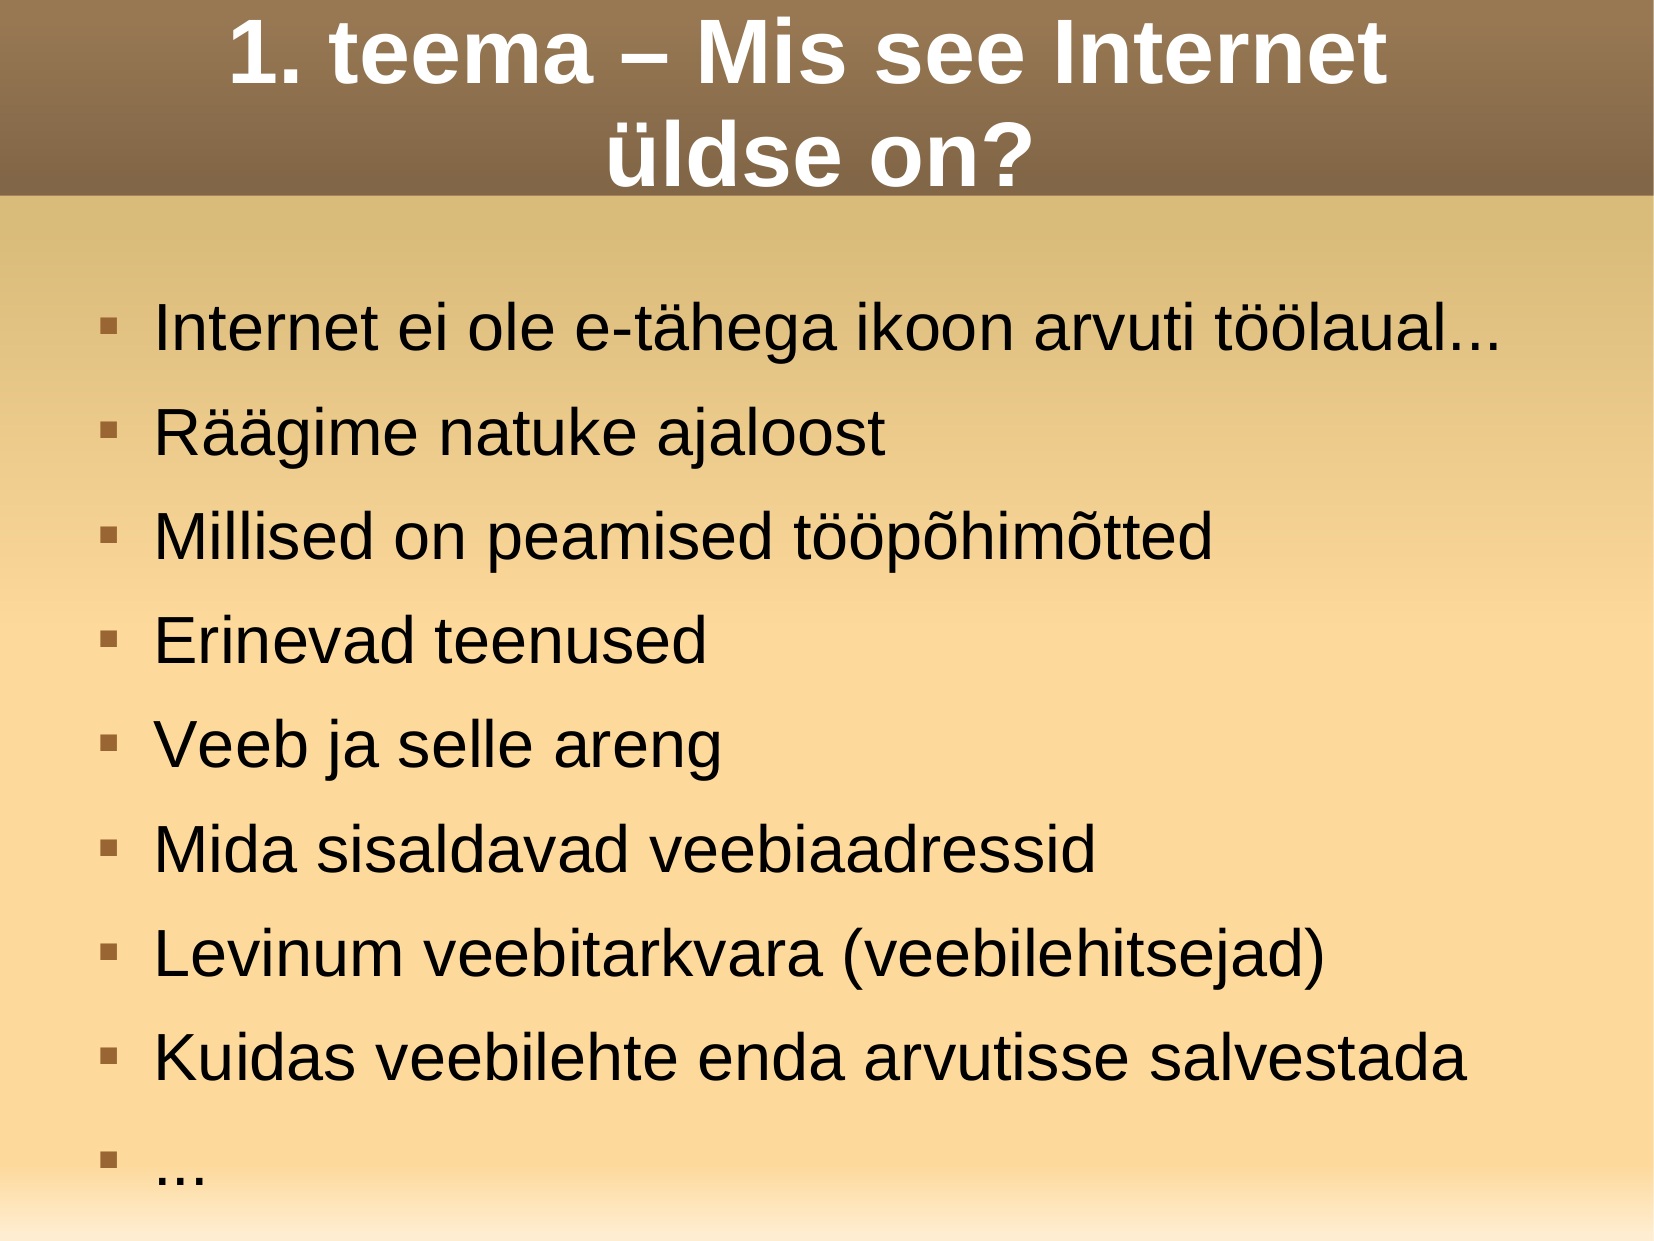

# 1. teema – Mis see Internet üldse on?
Internet ei ole e-tähega ikoon arvuti töölaual...
Räägime natuke ajaloost
Millised on peamised tööpõhimõtted
Erinevad teenused
Veeb ja selle areng
Mida sisaldavad veebiaadressid
Levinum veebitarkvara (veebilehitsejad)
Kuidas veebilehte enda arvutisse salvestada
...